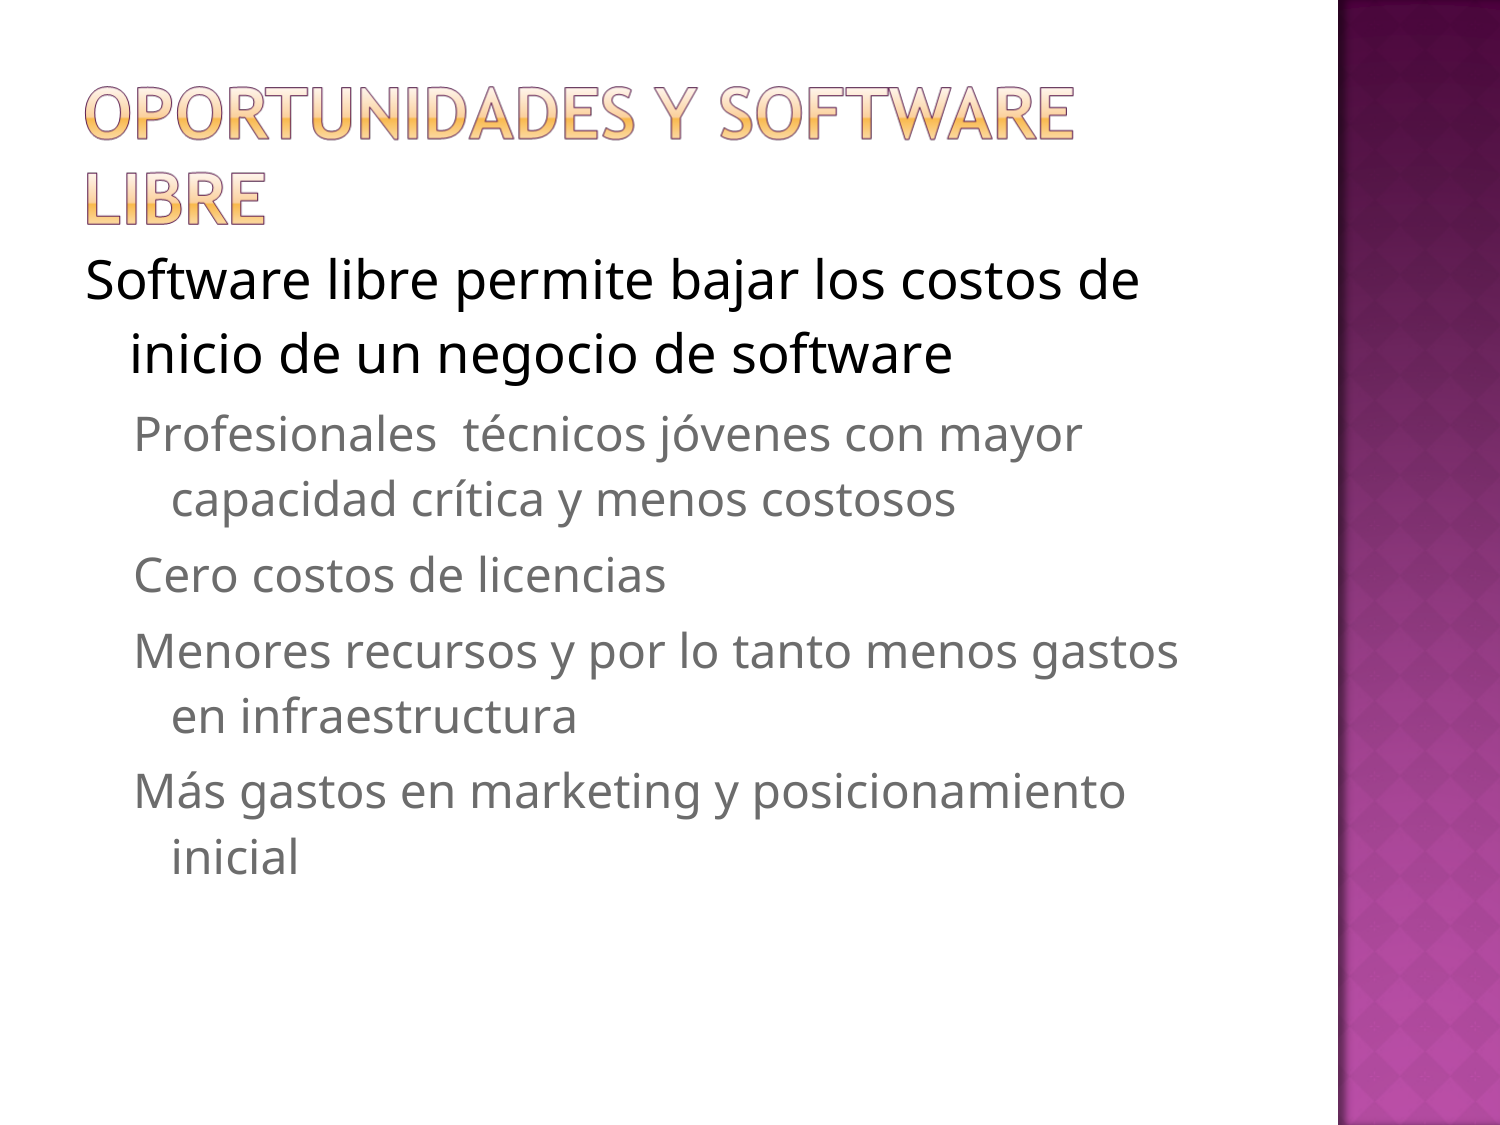

# Software libre permite bajar los costos de inicio de un negocio de software
Profesionales técnicos jóvenes con mayor capacidad crítica y menos costosos
Cero costos de licencias
Menores recursos y por lo tanto menos gastos en infraestructura
Más gastos en marketing y posicionamiento inicial